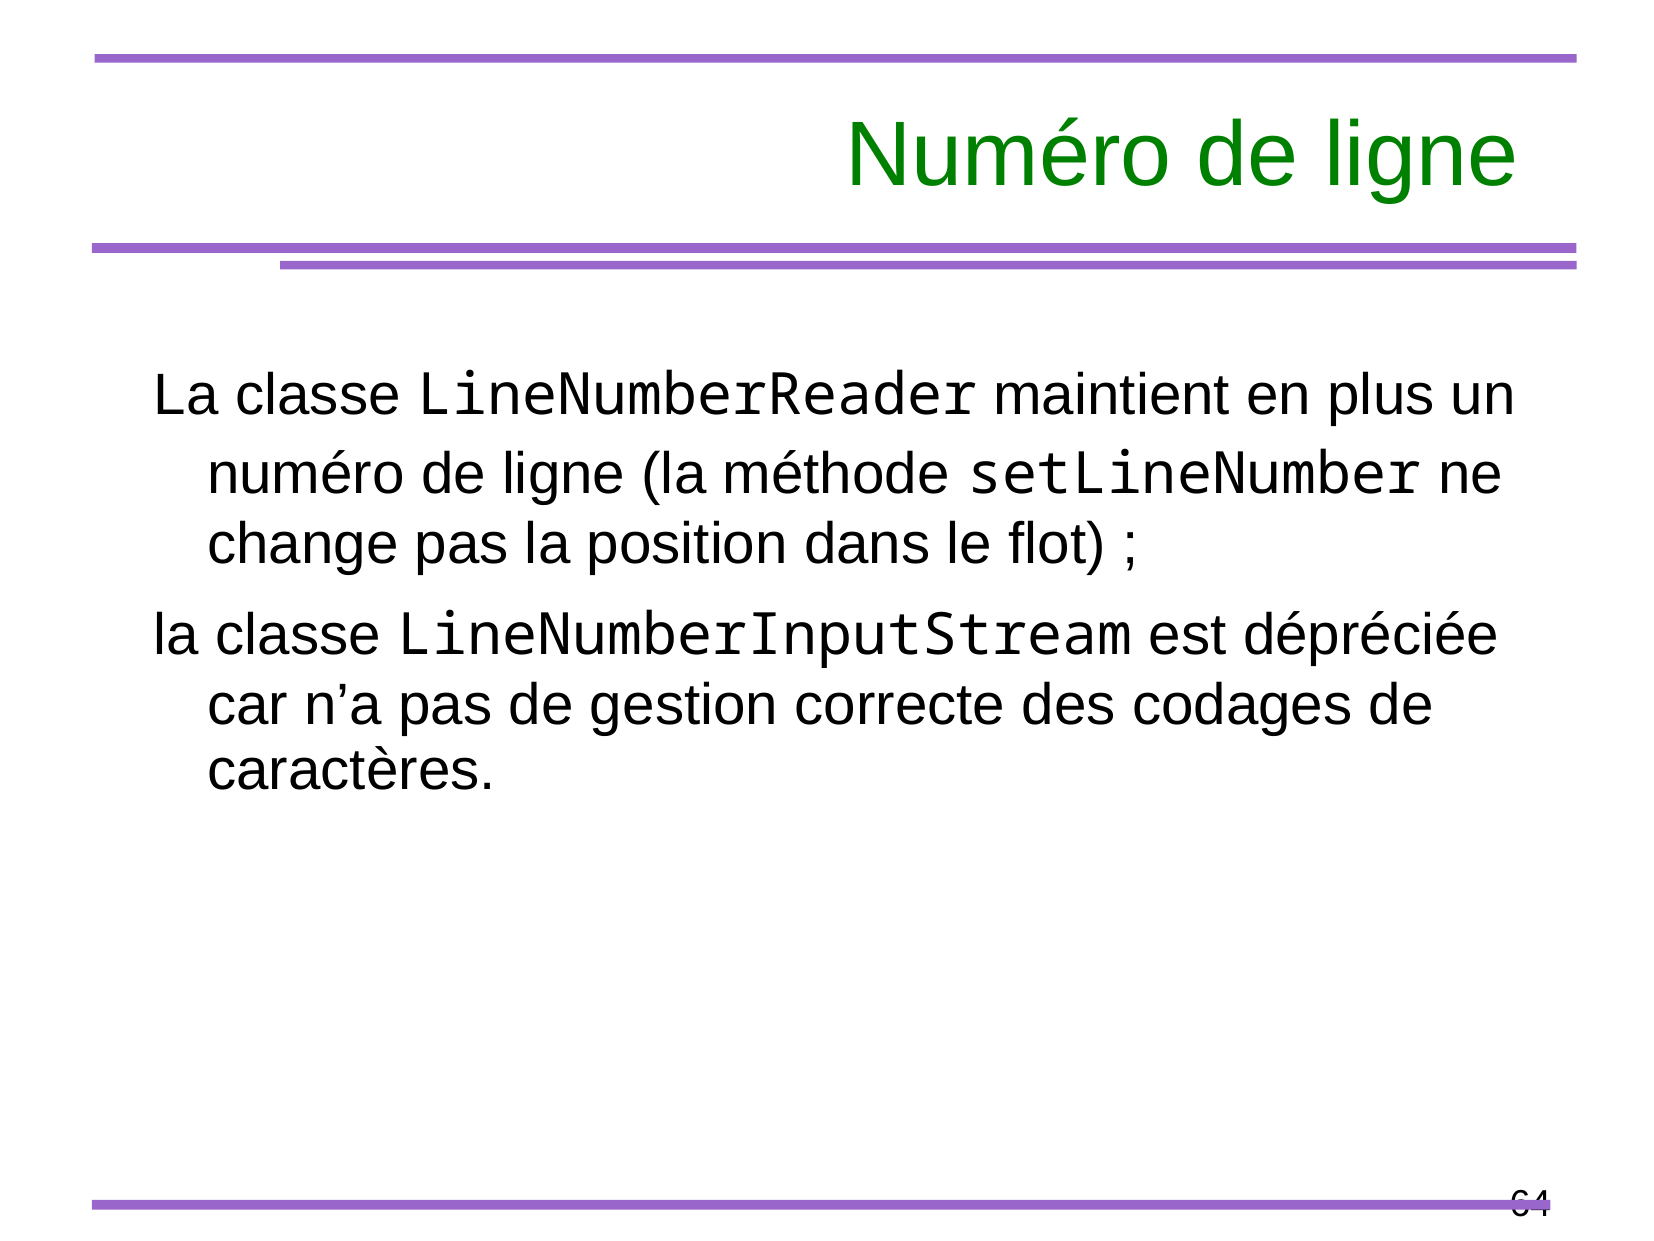

# Numéro de ligne
La classe LineNumberReader maintient en plus un numéro de ligne (la méthode setLineNumber ne change pas la position dans le flot) ;
la classe LineNumberInputStream est dépréciée car n’a pas de gestion correcte des codages de caractères.